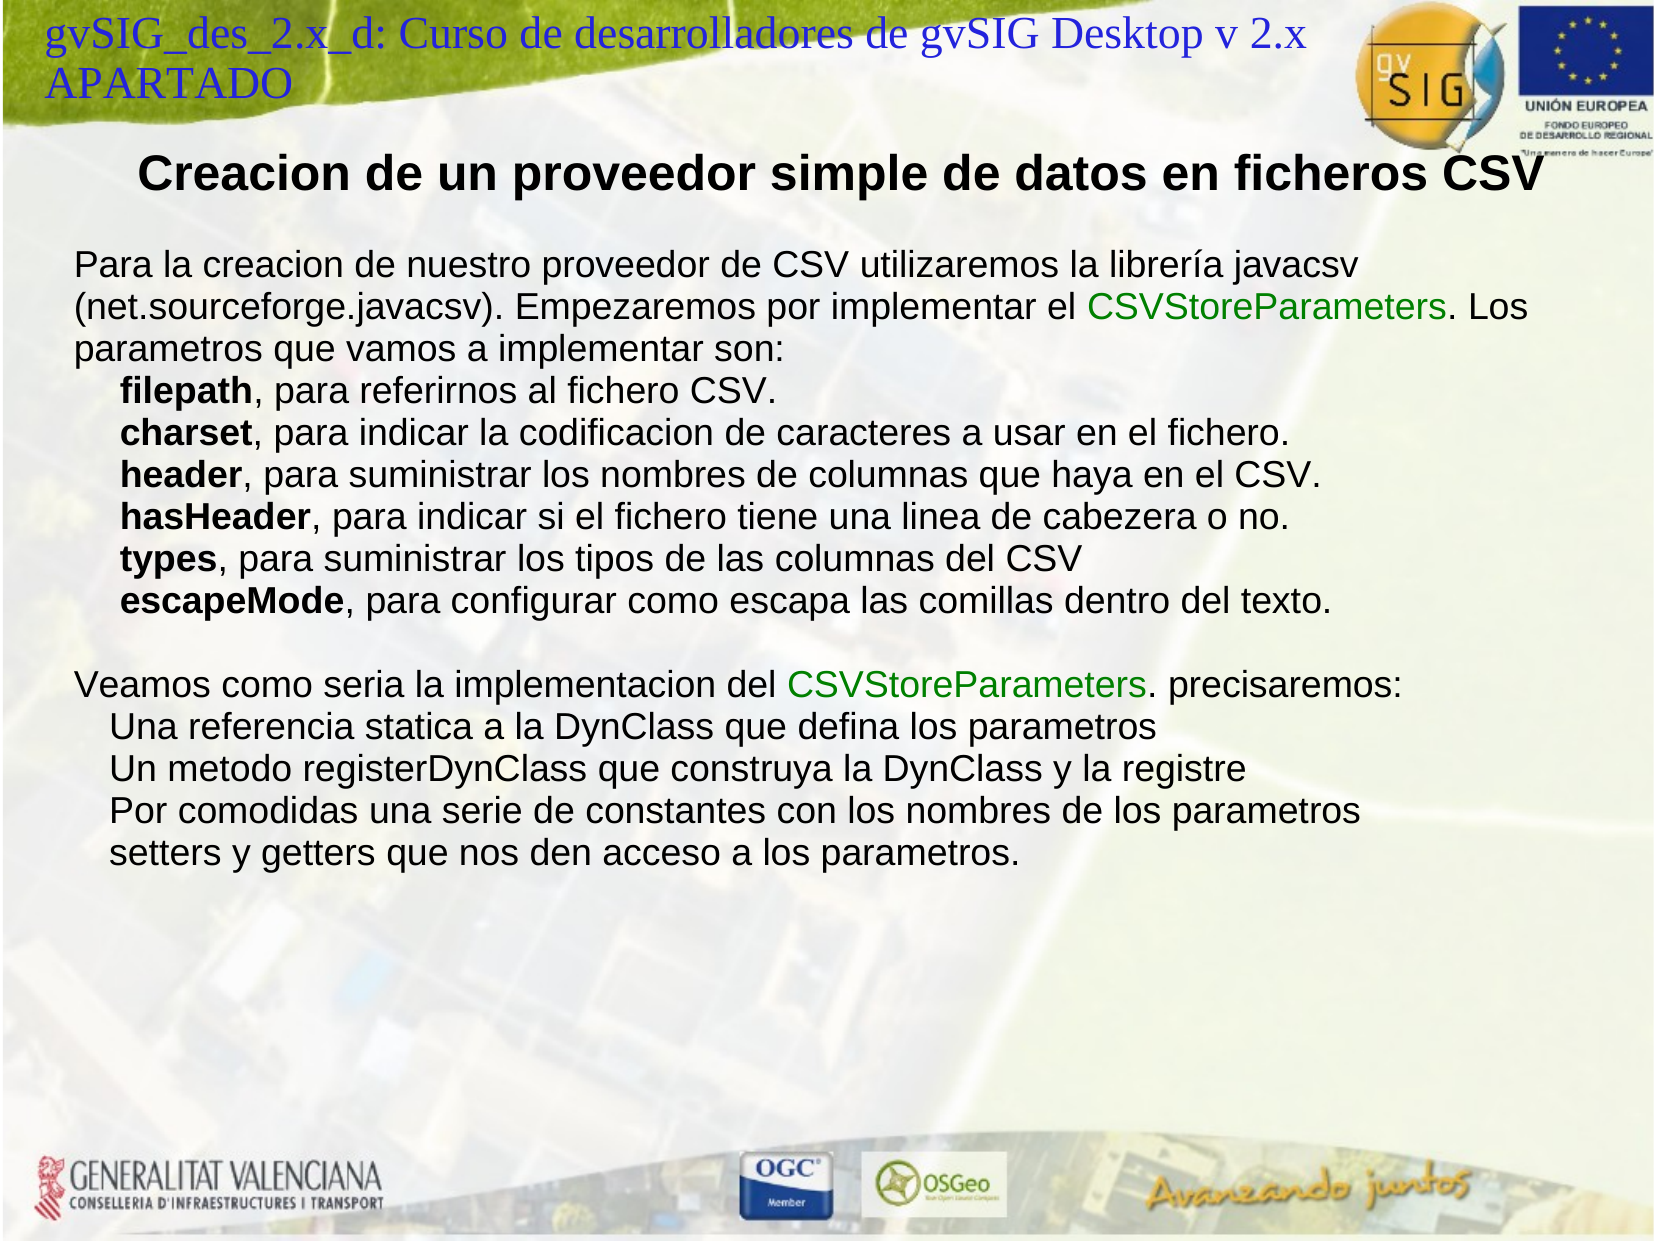

Creacion de un proveedor simple de datos en ficheros CSV
Para la creacion de nuestro proveedor de CSV utilizaremos la librería javacsv (net.sourceforge.javacsv). Empezaremos por implementar el CSVStoreParameters. Los parametros que vamos a implementar son:
 filepath, para referirnos al fichero CSV.
 charset, para indicar la codificacion de caracteres a usar en el fichero.
 header, para suministrar los nombres de columnas que haya en el CSV.
 hasHeader, para indicar si el fichero tiene una linea de cabezera o no.
 types, para suministrar los tipos de las columnas del CSV
 escapeMode, para configurar como escapa las comillas dentro del texto.
Veamos como seria la implementacion del CSVStoreParameters. precisaremos:
Una referencia statica a la DynClass que defina los parametros
Un metodo registerDynClass que construya la DynClass y la registre
Por comodidas una serie de constantes con los nombres de los parametros
setters y getters que nos den acceso a los parametros.